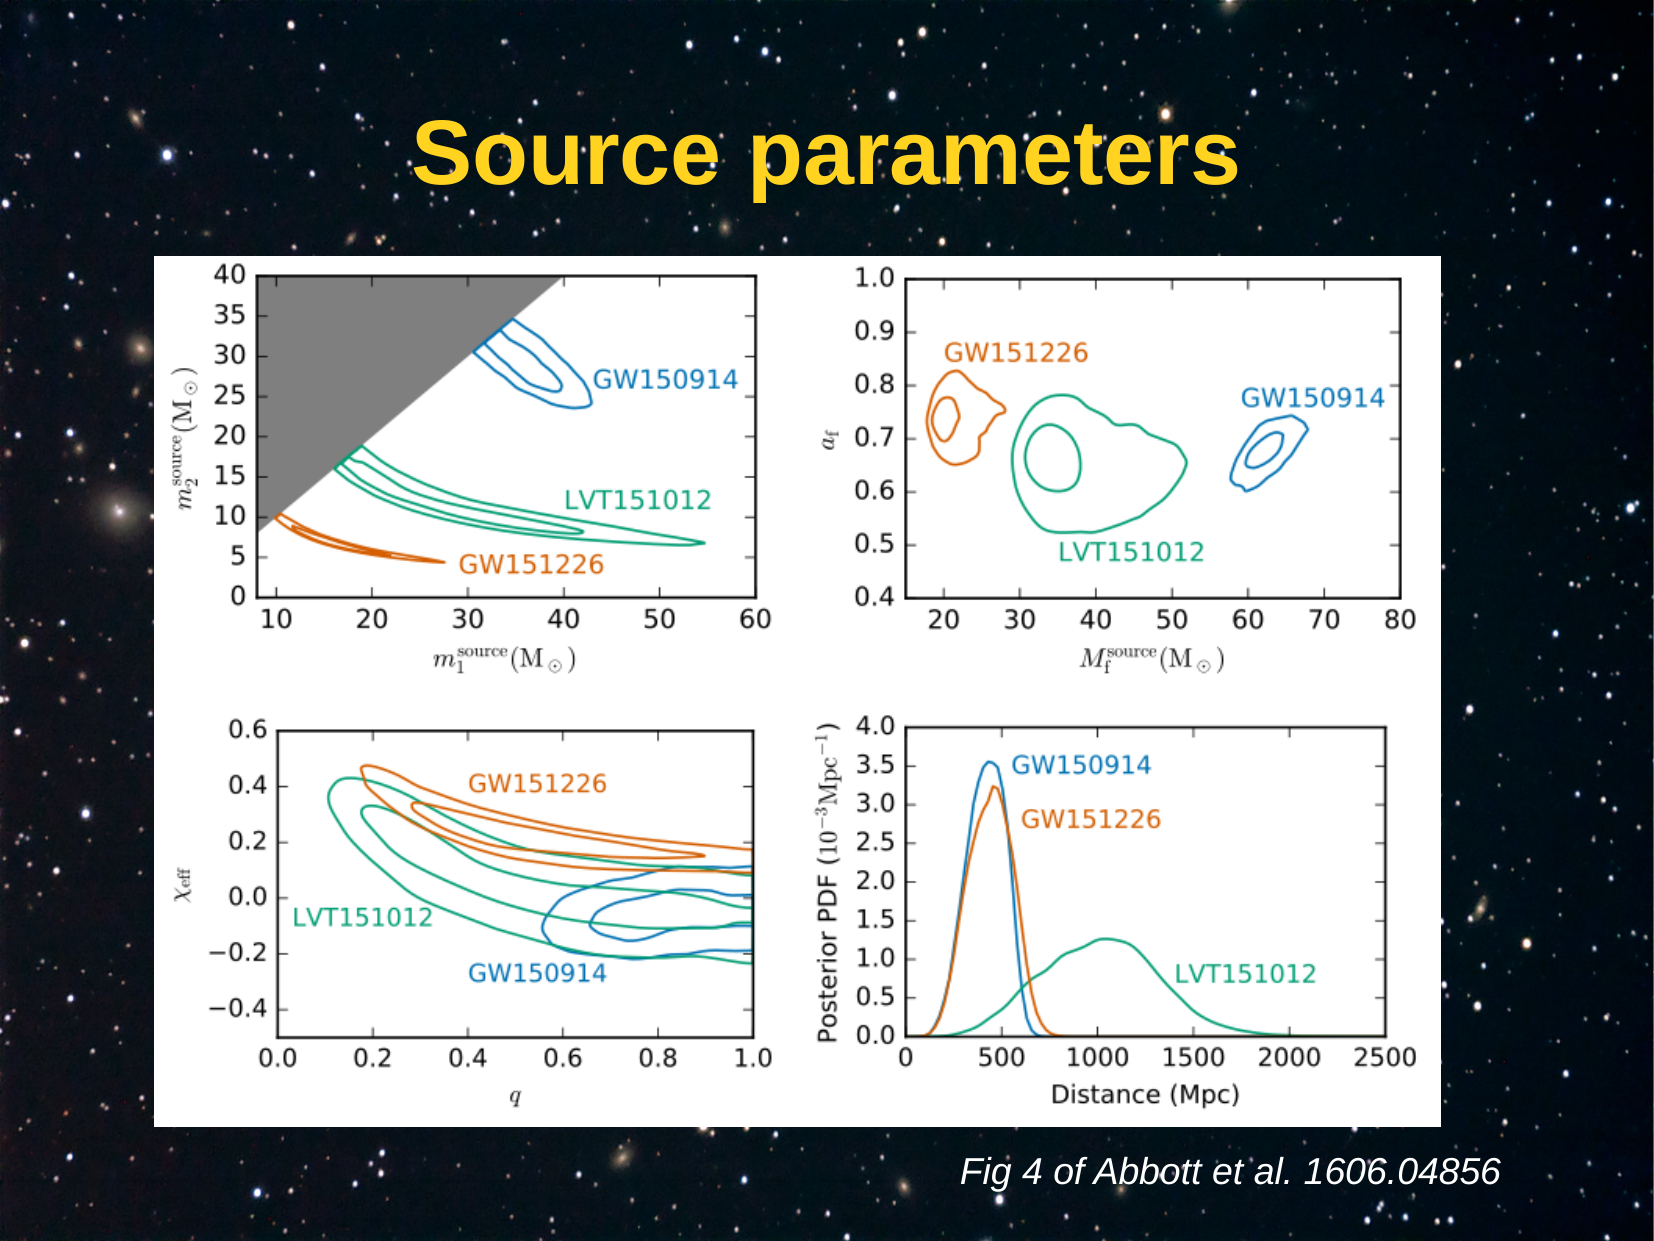

# Source parameters
Fig 4 of Abbott et al. 1606.04856